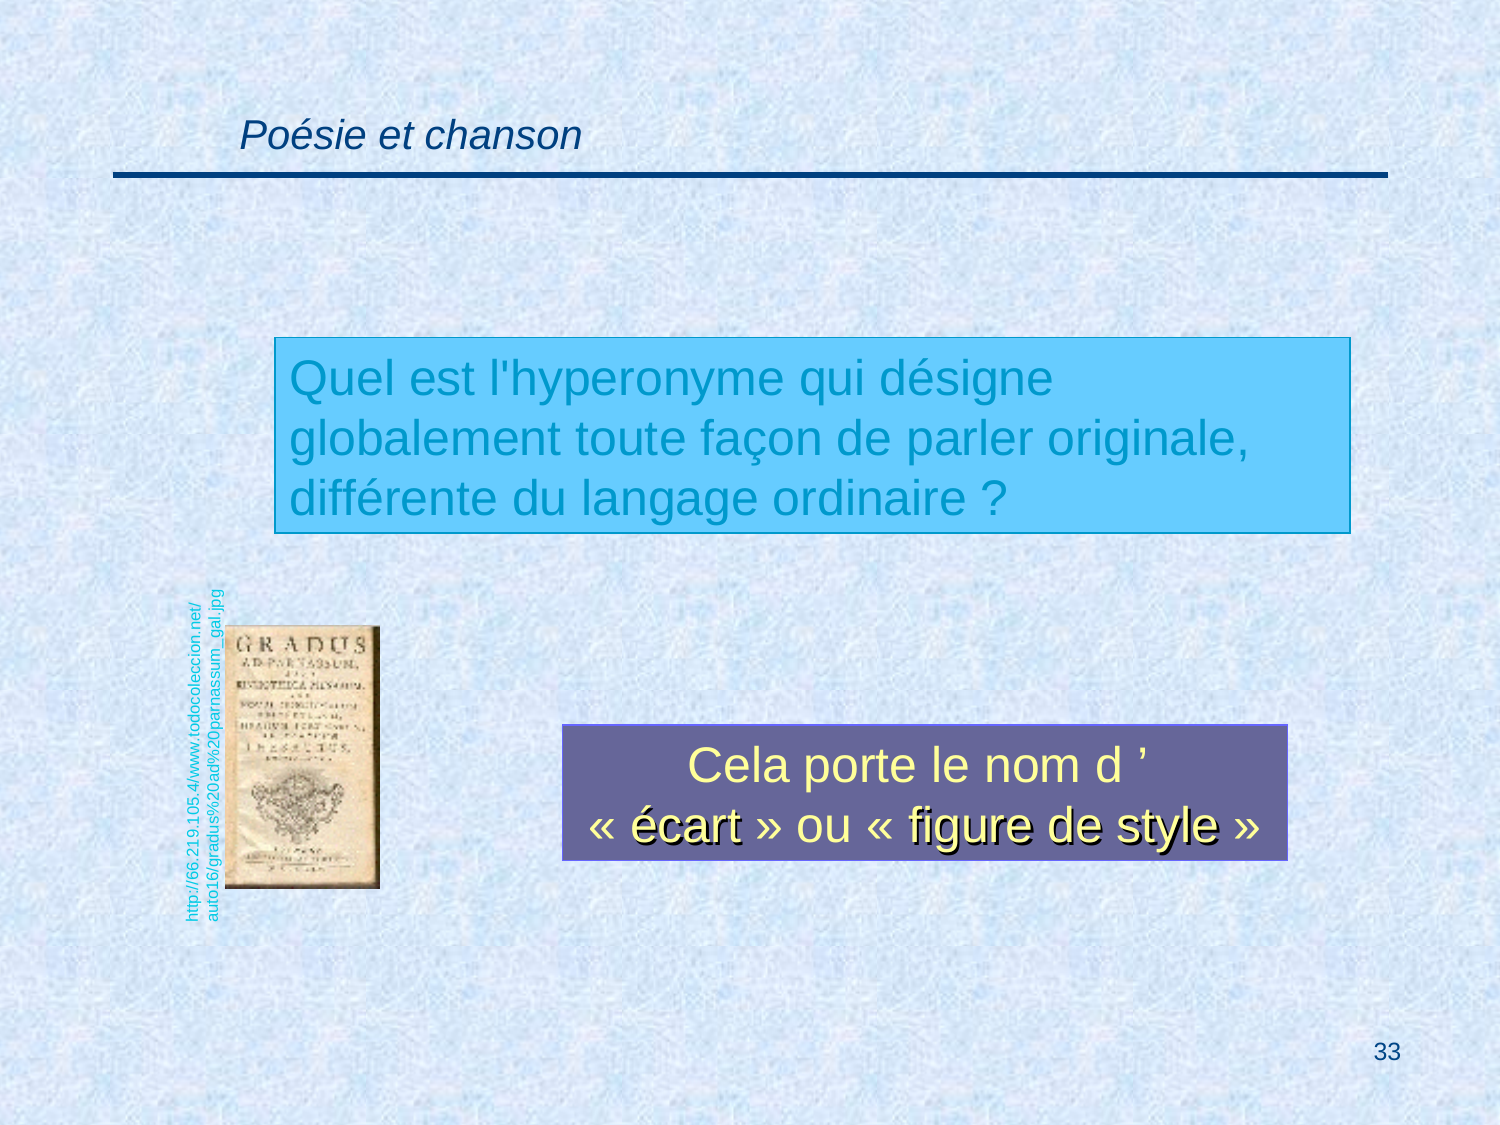

Poésie et chanson
Quel est l'hyperonyme qui désigne globalement toute façon de parler originale, différente du langage ordinaire ?
http://66.219.105.4/www.todocoleccion.net/auto16/gradus%20ad%20parnassum_gal.jpg
Cela porte le nom d ’
« écart » ou « figure de style »
33